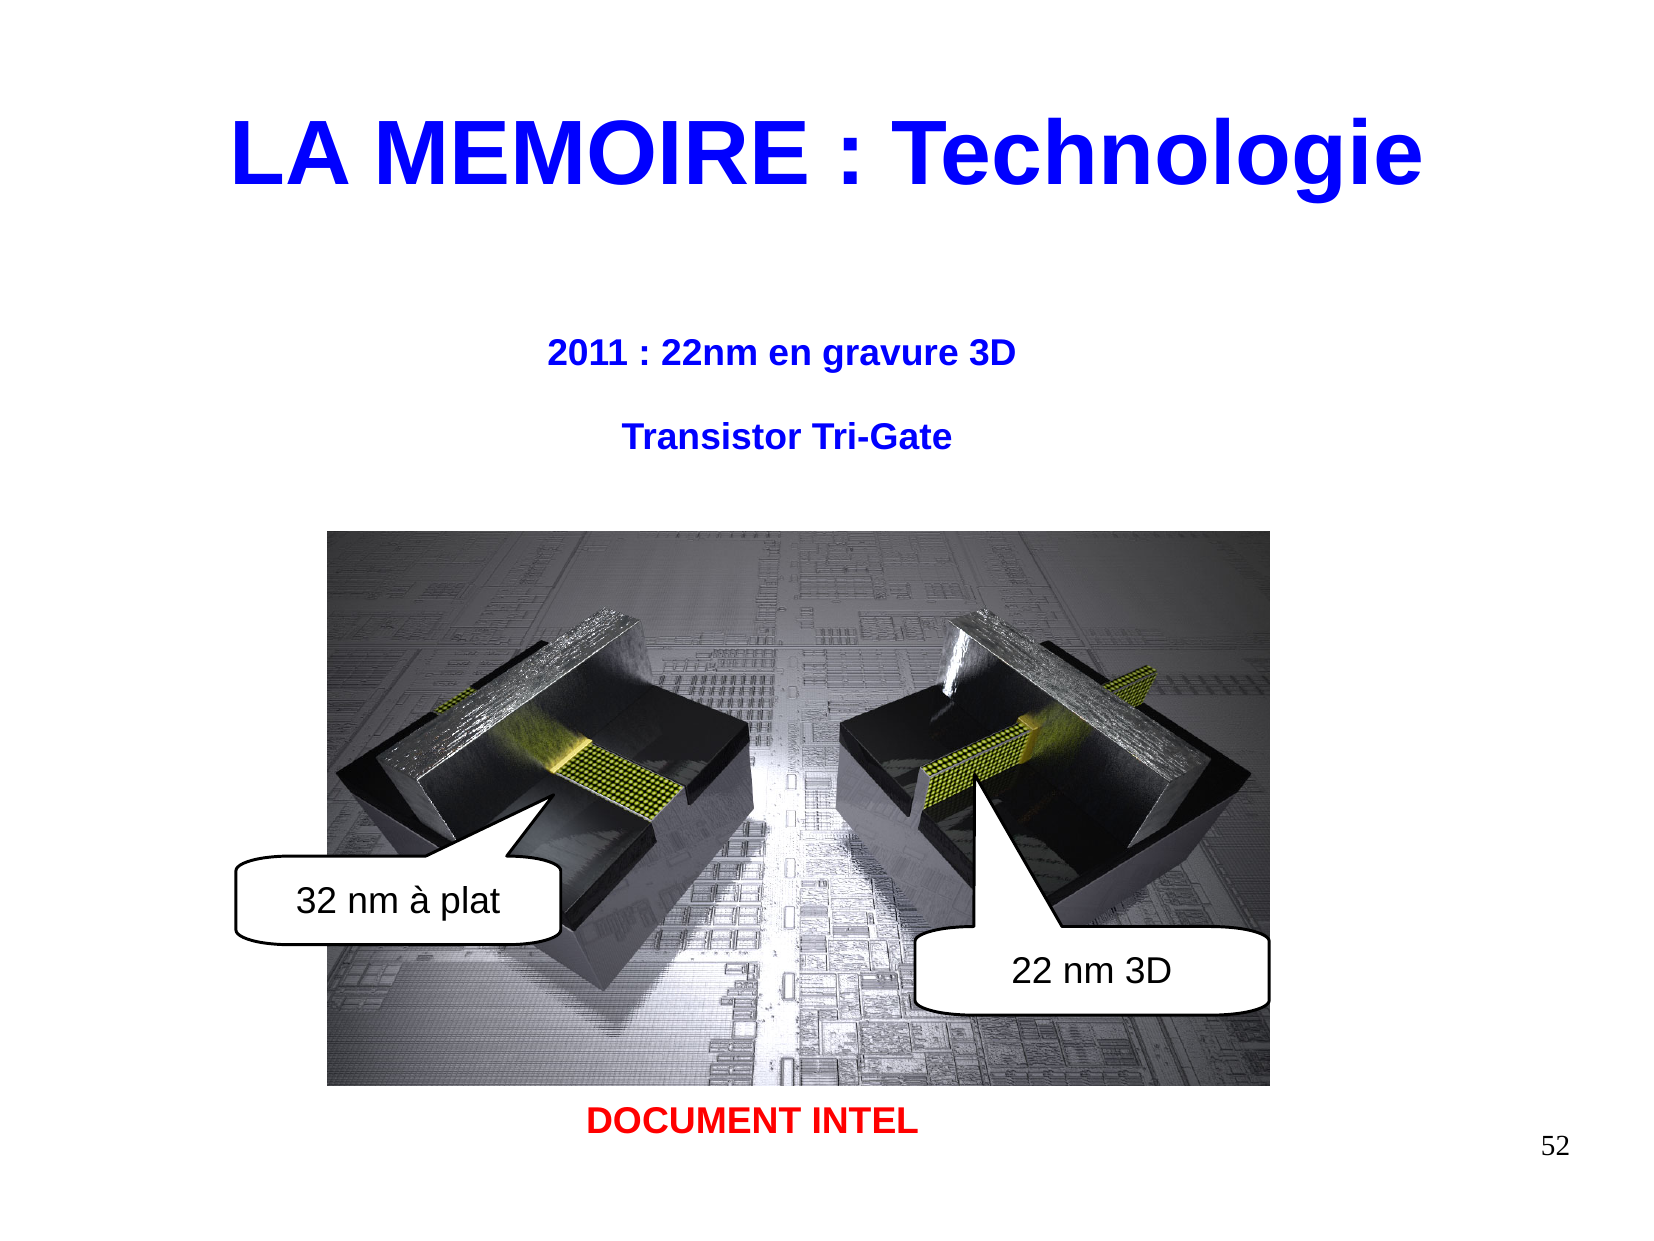

# LA MEMOIRE : Technologie
2011 : 22nm en gravure 3D
 Transistor Tri-Gate
32 nm à plat
22 nm 3D
DOCUMENT INTEL
52